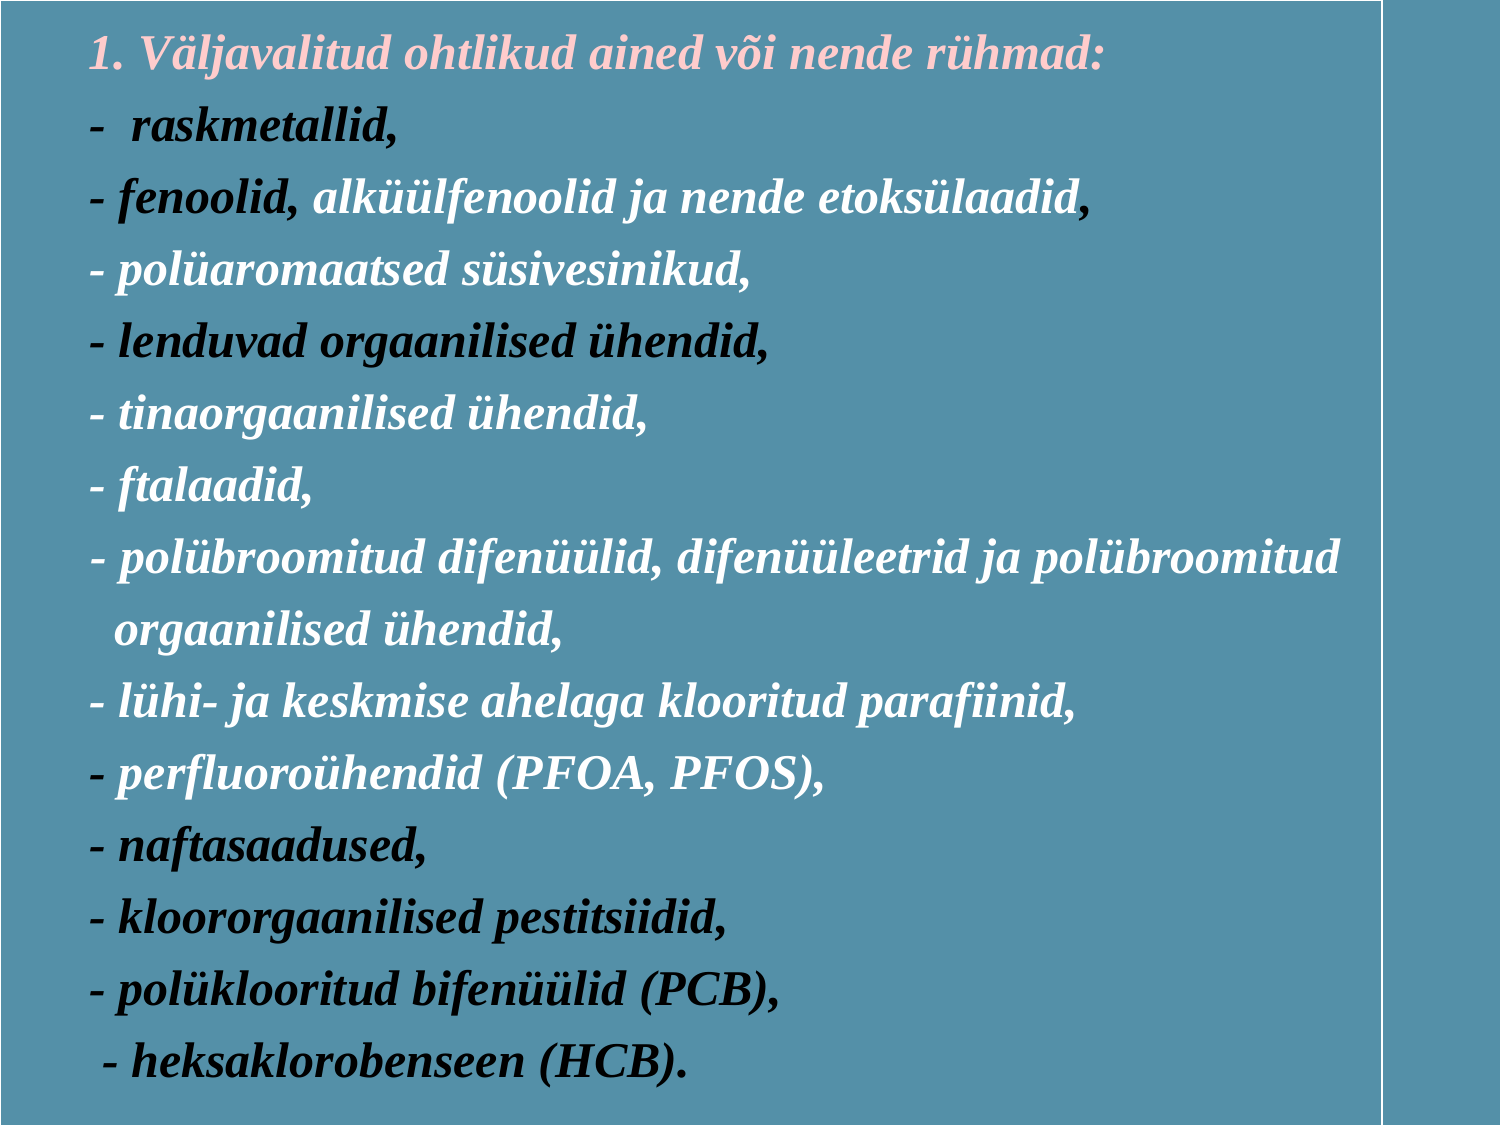

1. Väljavalitud ohtlikud ained või nende rühmad:
 - raskmetallid,
      - fenoolid, alküülfenoolid ja nende etoksülaadid,
      - polüaromaatsed süsivesinikud,
      - lenduvad orgaanilised ühendid,
      - tinaorgaanilised ühendid,
      - ftalaadid,
      - polübroomitud difenüülid, difenüüleetrid ja polübroomitud
 orgaanilised ühendid,
      - lühi- ja keskmise ahelaga klooritud parafiinid,
      - perfluoroühendid (PFOA, PFOS),
      - naftasaadused,
      - kloororgaanilised pestitsiidid,
 - polüklooritud bifenüülid (PCB),
 - heksaklorobenseen (HCB).